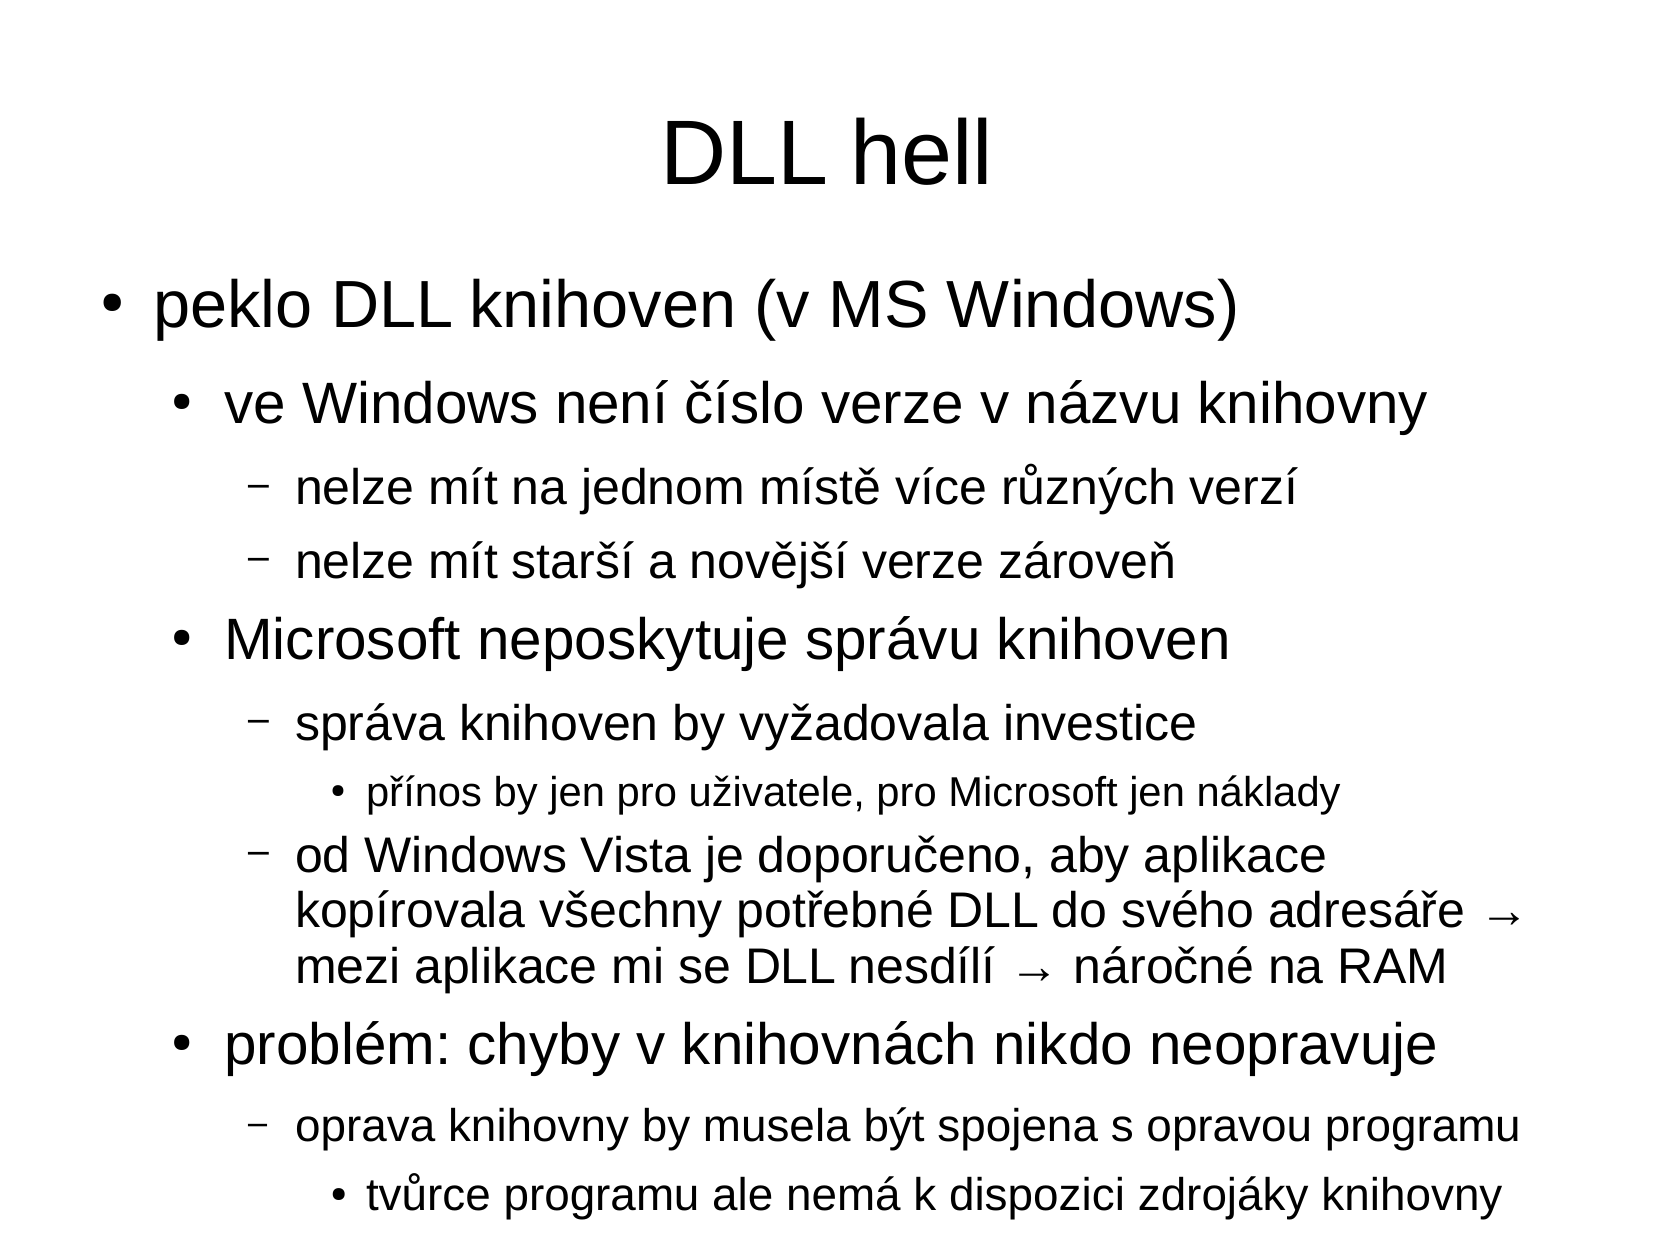

# DLL hell
peklo DLL knihoven (v MS Windows)
ve Windows není číslo verze v názvu knihovny
nelze mít na jednom místě více různých verzí
nelze mít starší a novější verze zároveň
Microsoft neposkytuje správu knihoven
správa knihoven by vyžadovala investice
přínos by jen pro uživatele, pro Microsoft jen náklady
od Windows Vista je doporučeno, aby aplikace kopírovala všechny potřebné DLL do svého adresáře → mezi aplikace mi se DLL nesdílí → náročné na RAM
problém: chyby v knihovnách nikdo neopravuje
oprava knihovny by musela být spojena s opravou programu
tvůrce programu ale nemá k dispozici zdrojáky knihovny